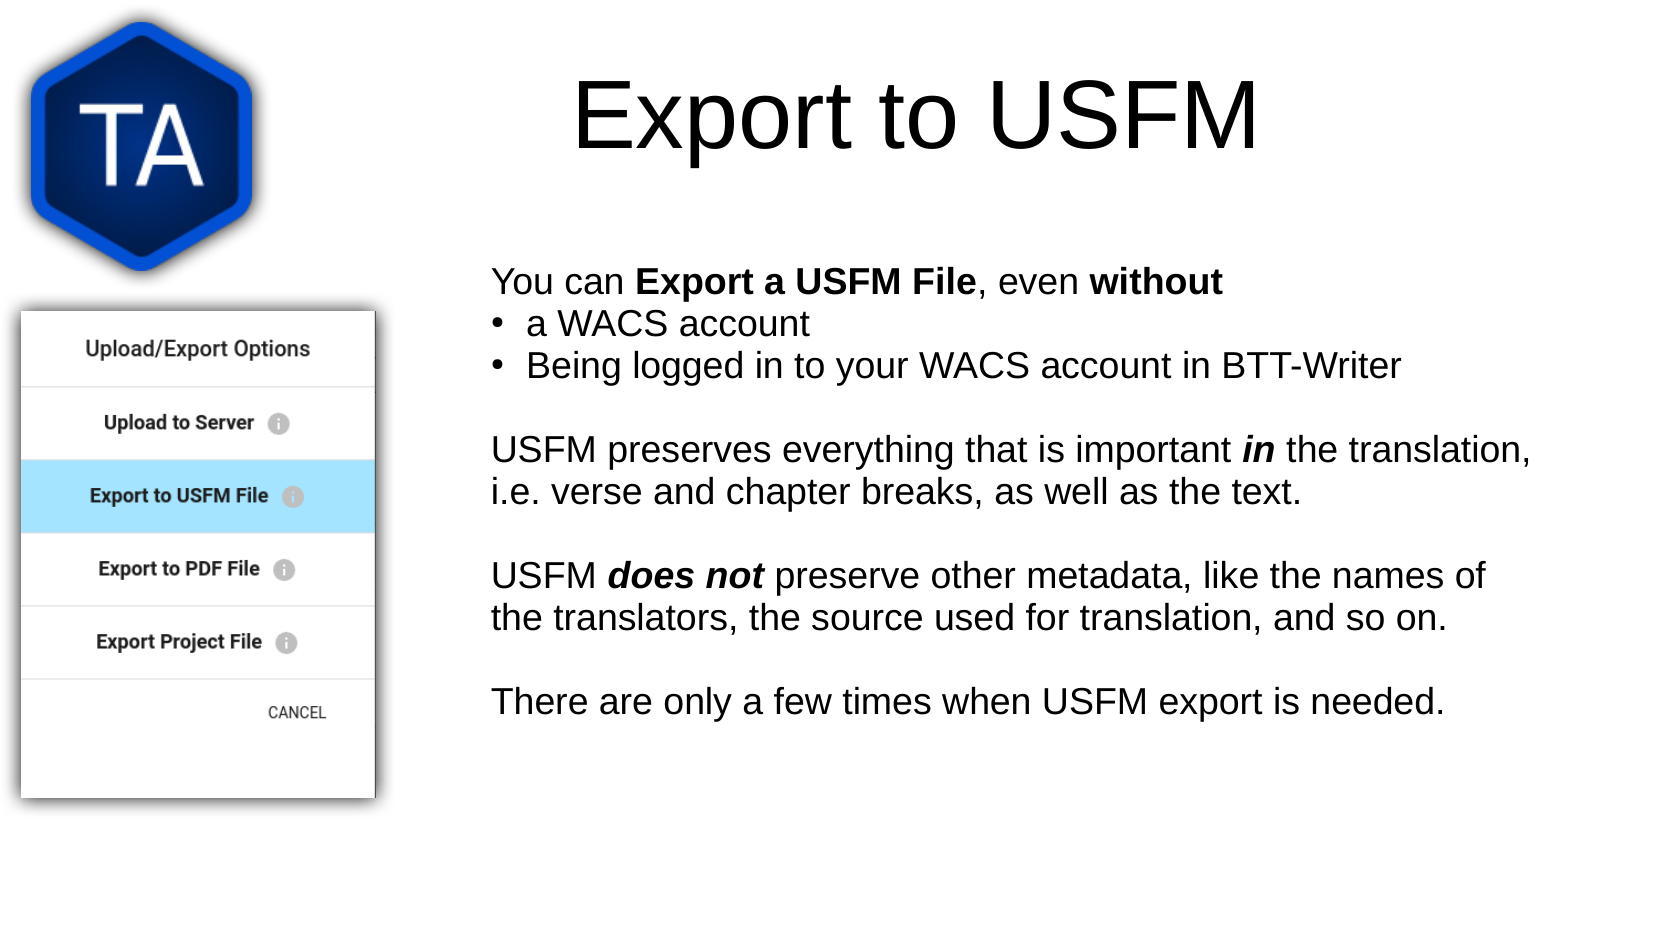

# Export to USFM
You can Export a USFM File, even without
a WACS account
Being logged in to your WACS account in BTT-Writer
USFM preserves everything that is important in the translation, i.e. verse and chapter breaks, as well as the text.
USFM does not preserve other metadata, like the names of the translators, the source used for translation, and so on.
There are only a few times when USFM export is needed.